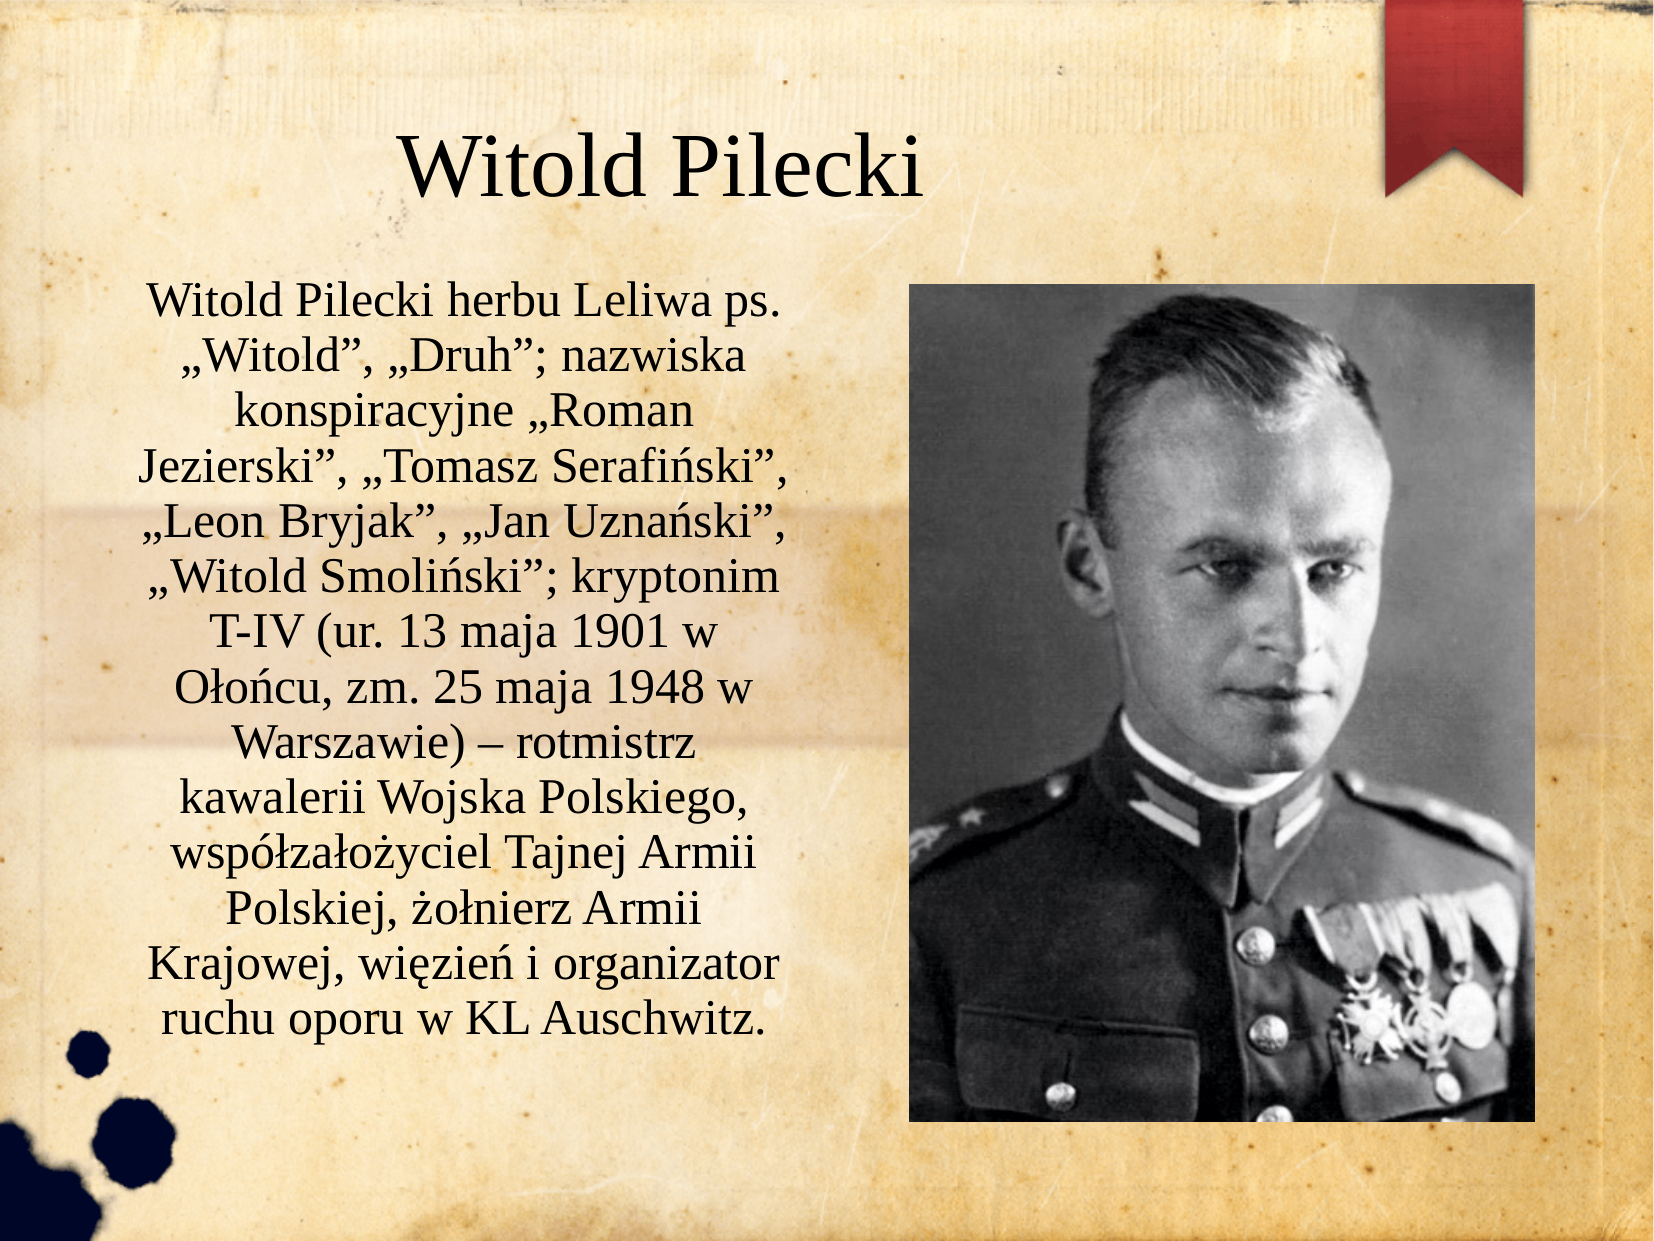

# Witold Pilecki
Witold Pilecki herbu Leliwa ps. „Witold”, „Druh”; nazwiska konspiracyjne „Roman Jezierski”, „Tomasz Serafiński”, „Leon Bryjak”, „Jan Uznański”, „Witold Smoliński”; kryptonim T-IV (ur. 13 maja 1901 w Ołońcu, zm. 25 maja 1948 w Warszawie) – rotmistrz kawalerii Wojska Polskiego, współzałożyciel Tajnej Armii Polskiej, żołnierz Armii Krajowej, więzień i organizator ruchu oporu w KL Auschwitz.